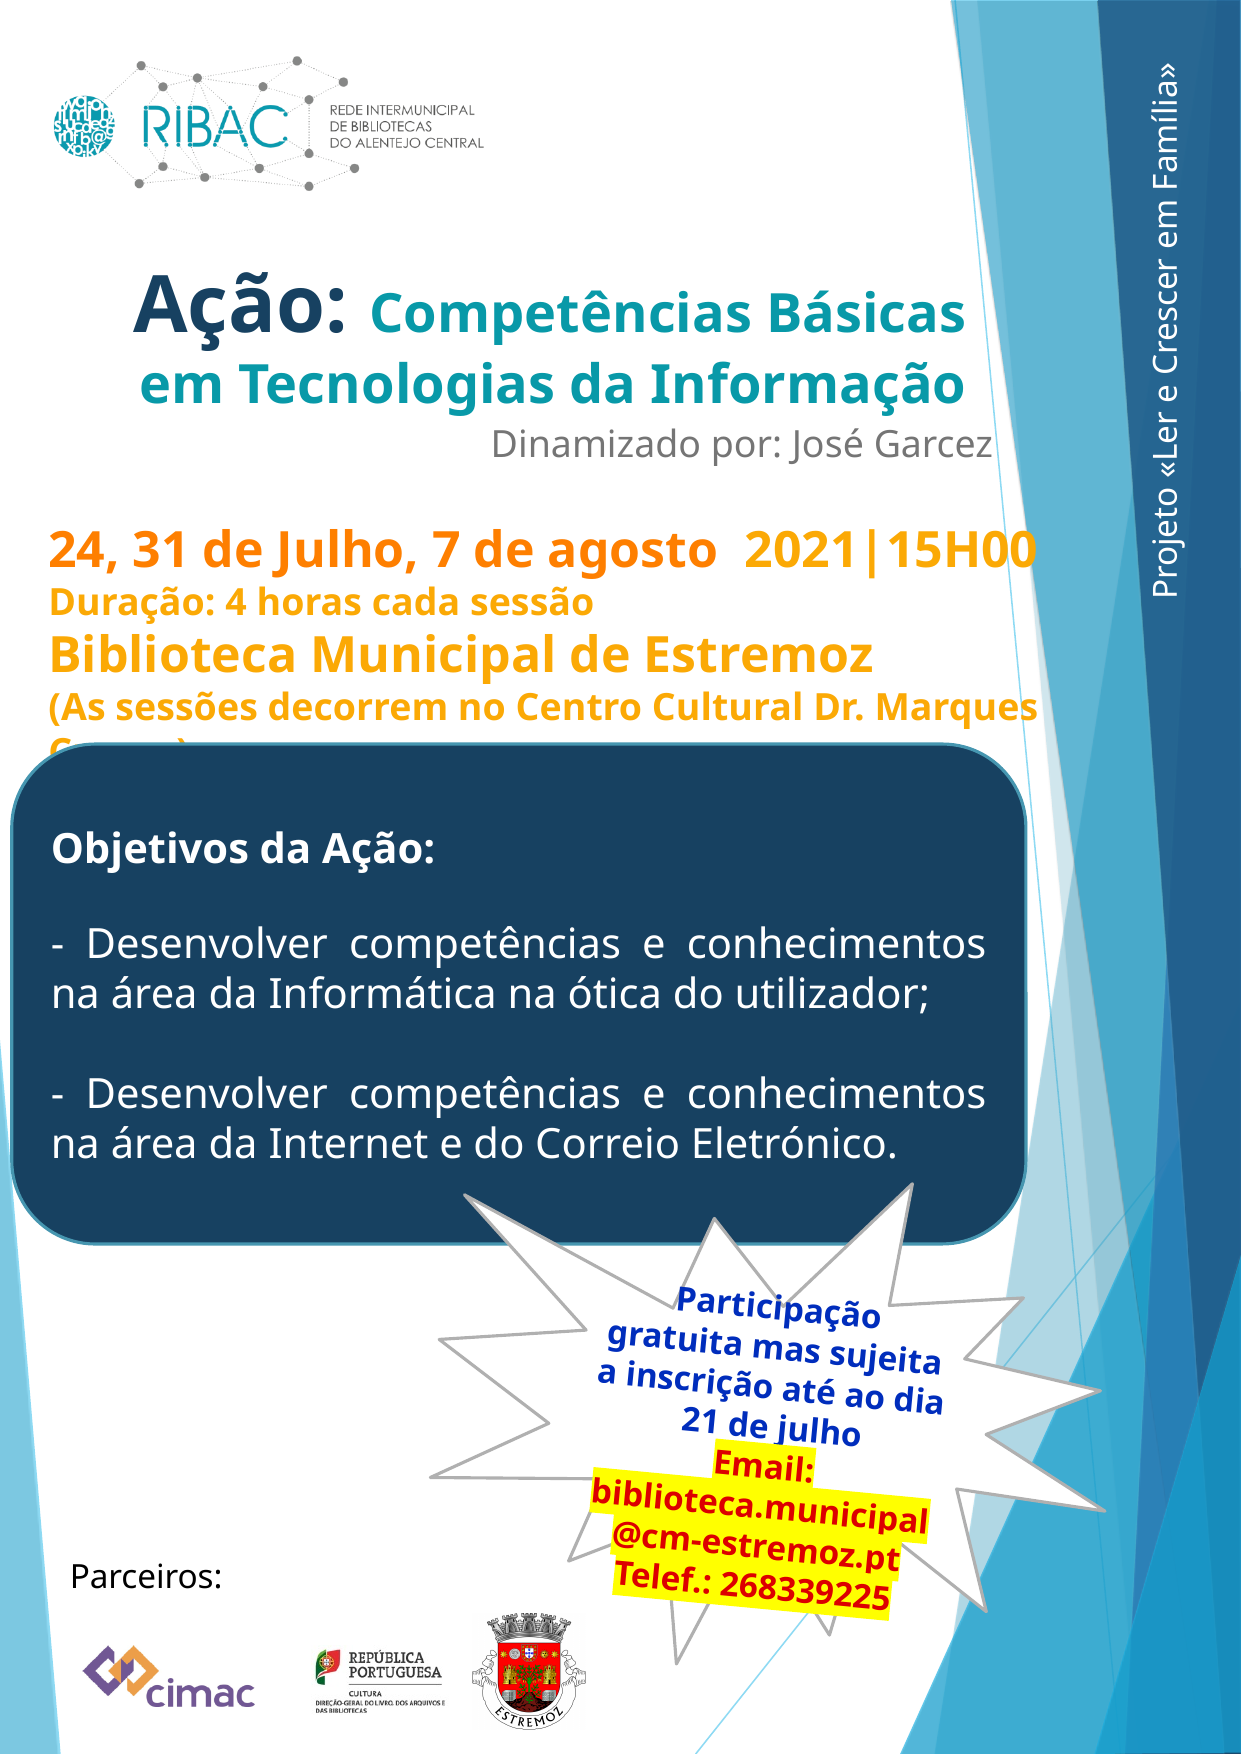

Ação: Competências Básicas em Tecnologias da Informação
Projeto «Ler e Crescer em Família»
Dinamizado por: José Garcez
24, 31 de Julho, 7 de agosto 2021|15H00
Duração: 4 horas cada sessão
Biblioteca Municipal de Estremoz
(As sessões decorrem no Centro Cultural Dr. Marques Crespo)
Objetivos da Ação:
- Desenvolver competências e conhecimentos na área da Informática na ótica do utilizador;
- Desenvolver competências e conhecimentos na área da Internet e do Correio Eletrónico.
Participação gratuita mas sujeita a inscrição até ao dia 21 de julho
Email: biblioteca.municipal@cm-estremoz.pt
Telef.: 268339225
Parceiros: